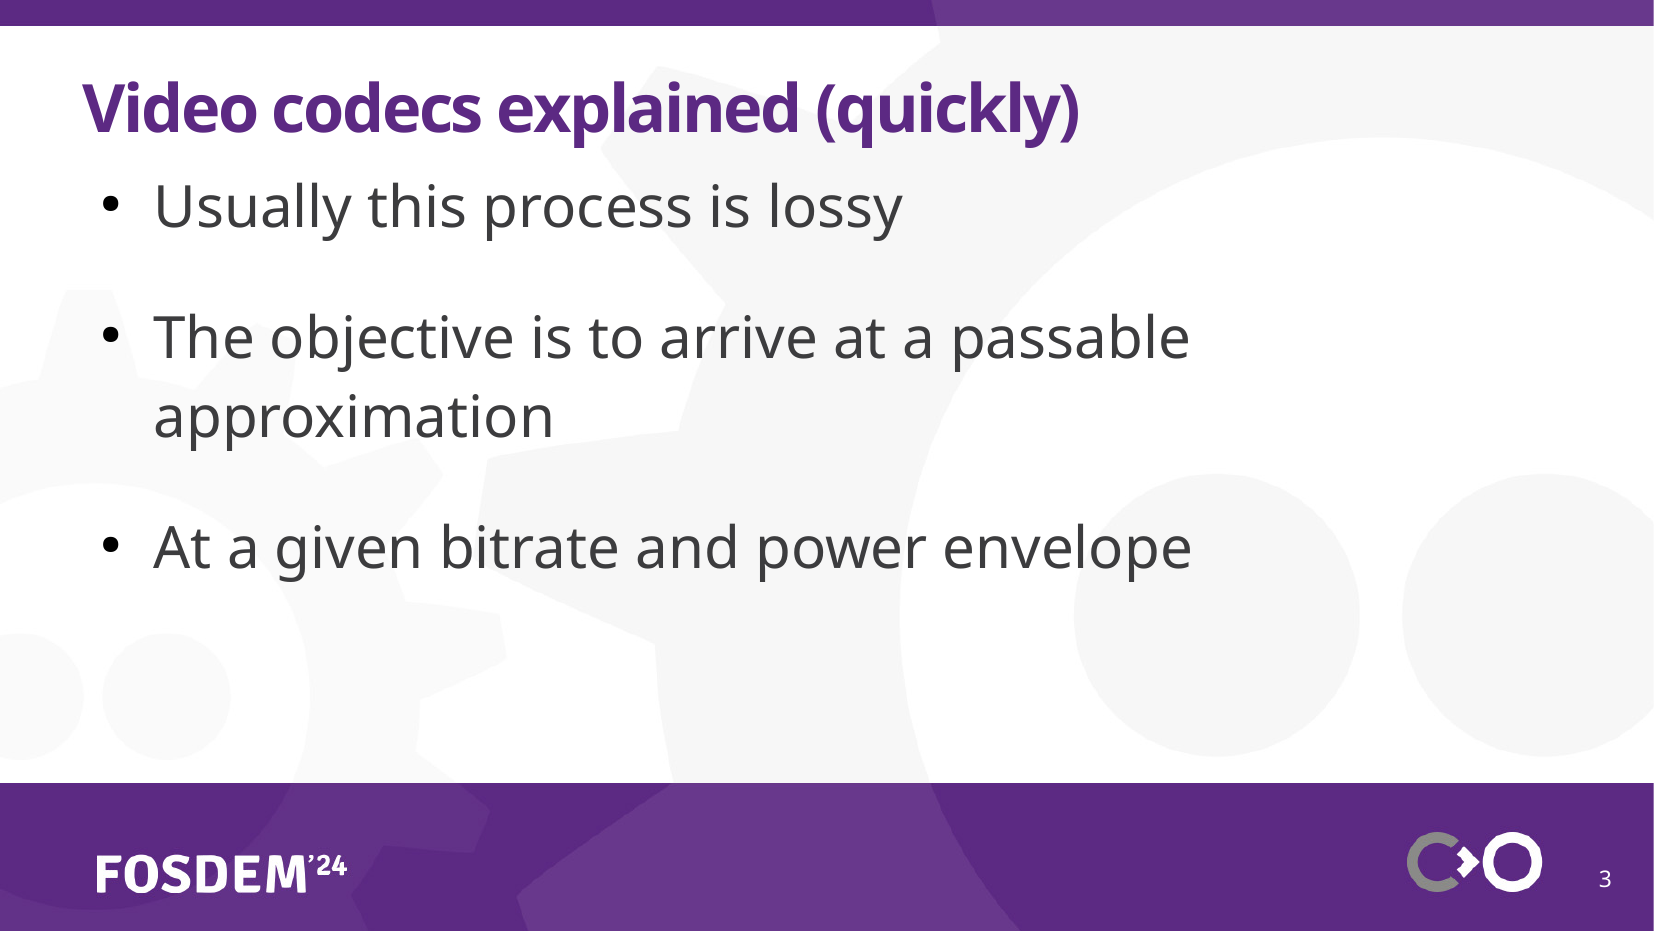

# Video codecs explained (quickly)
Usually this process is lossy
The objective is to arrive at a passable approximation
At a given bitrate and power envelope